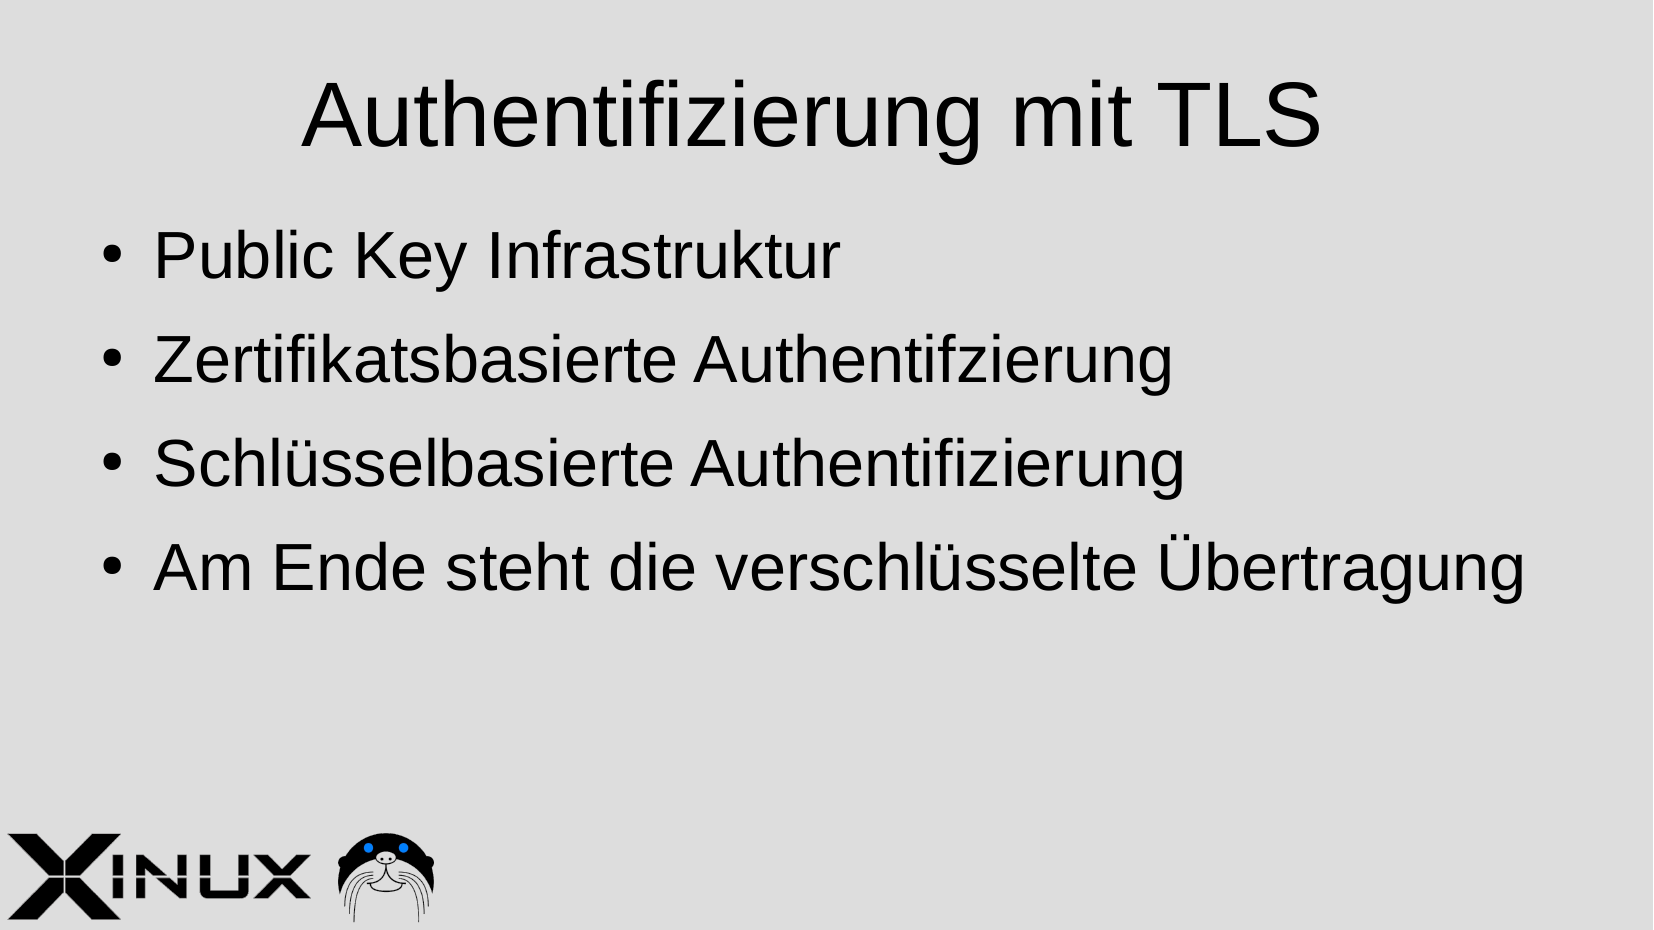

# Authentifizierung mit TLS
Public Key Infrastruktur
Zertifikatsbasierte Authentifzierung
Schlüsselbasierte Authentifizierung
Am Ende steht die verschlüsselte Übertragung